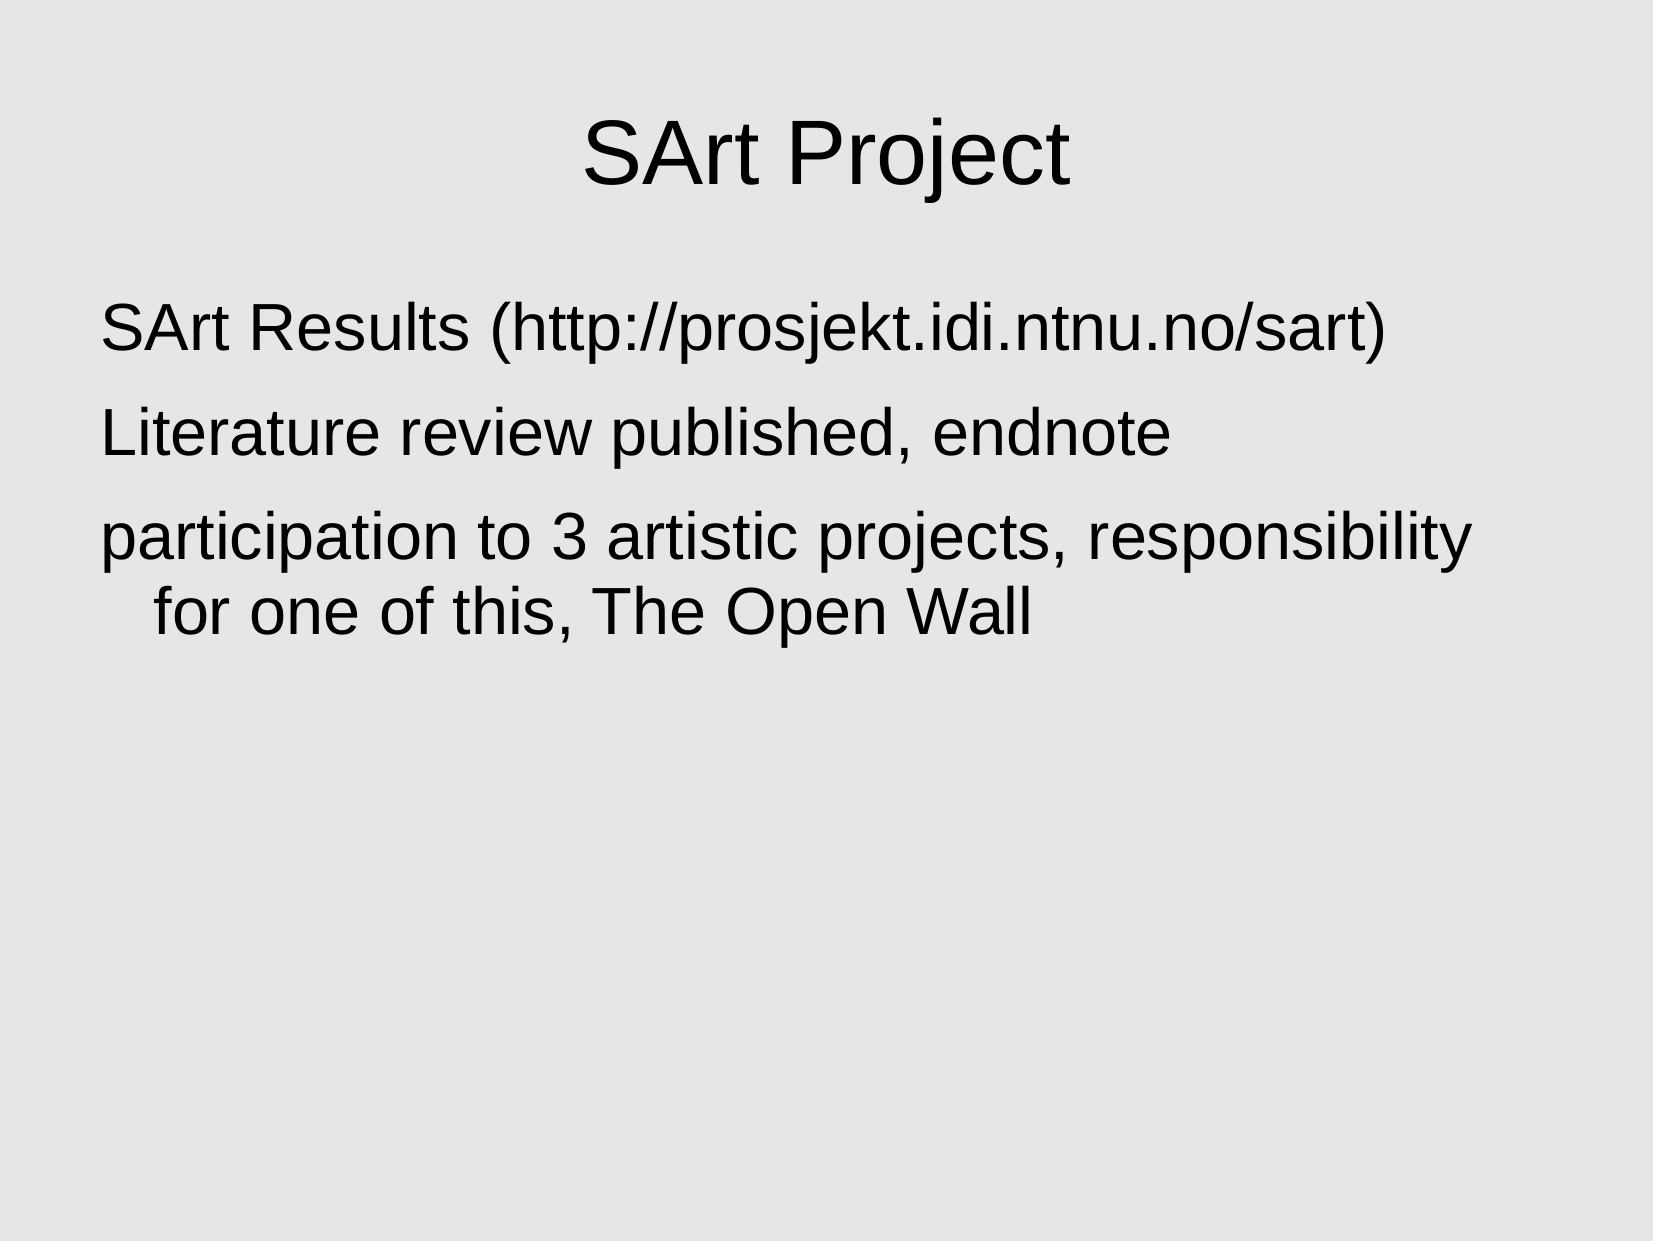

# SArt Project
SArt Results (http://prosjekt.idi.ntnu.no/sart)
Literature review published, endnote
participation to 3 artistic projects, responsibility for one of this, The Open Wall